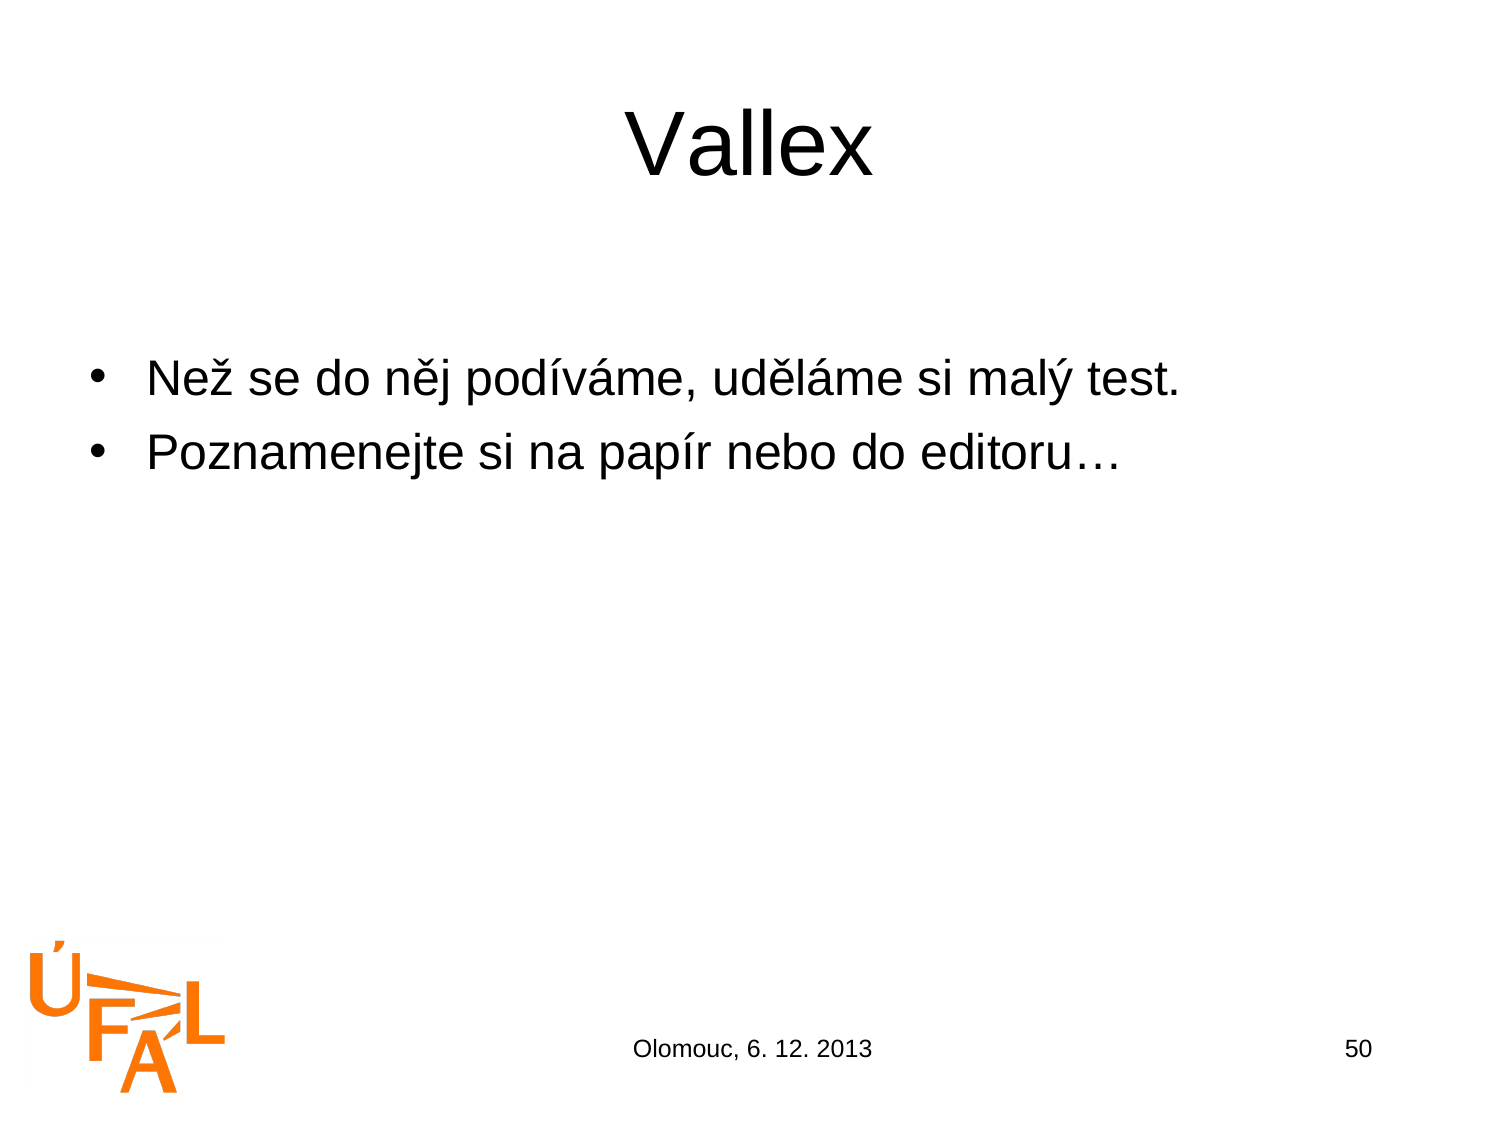

# Vallex
Než se do něj podíváme, uděláme si malý test.
Poznamenejte si na papír nebo do editoru…
Olomouc, 6. 12. 2013
50